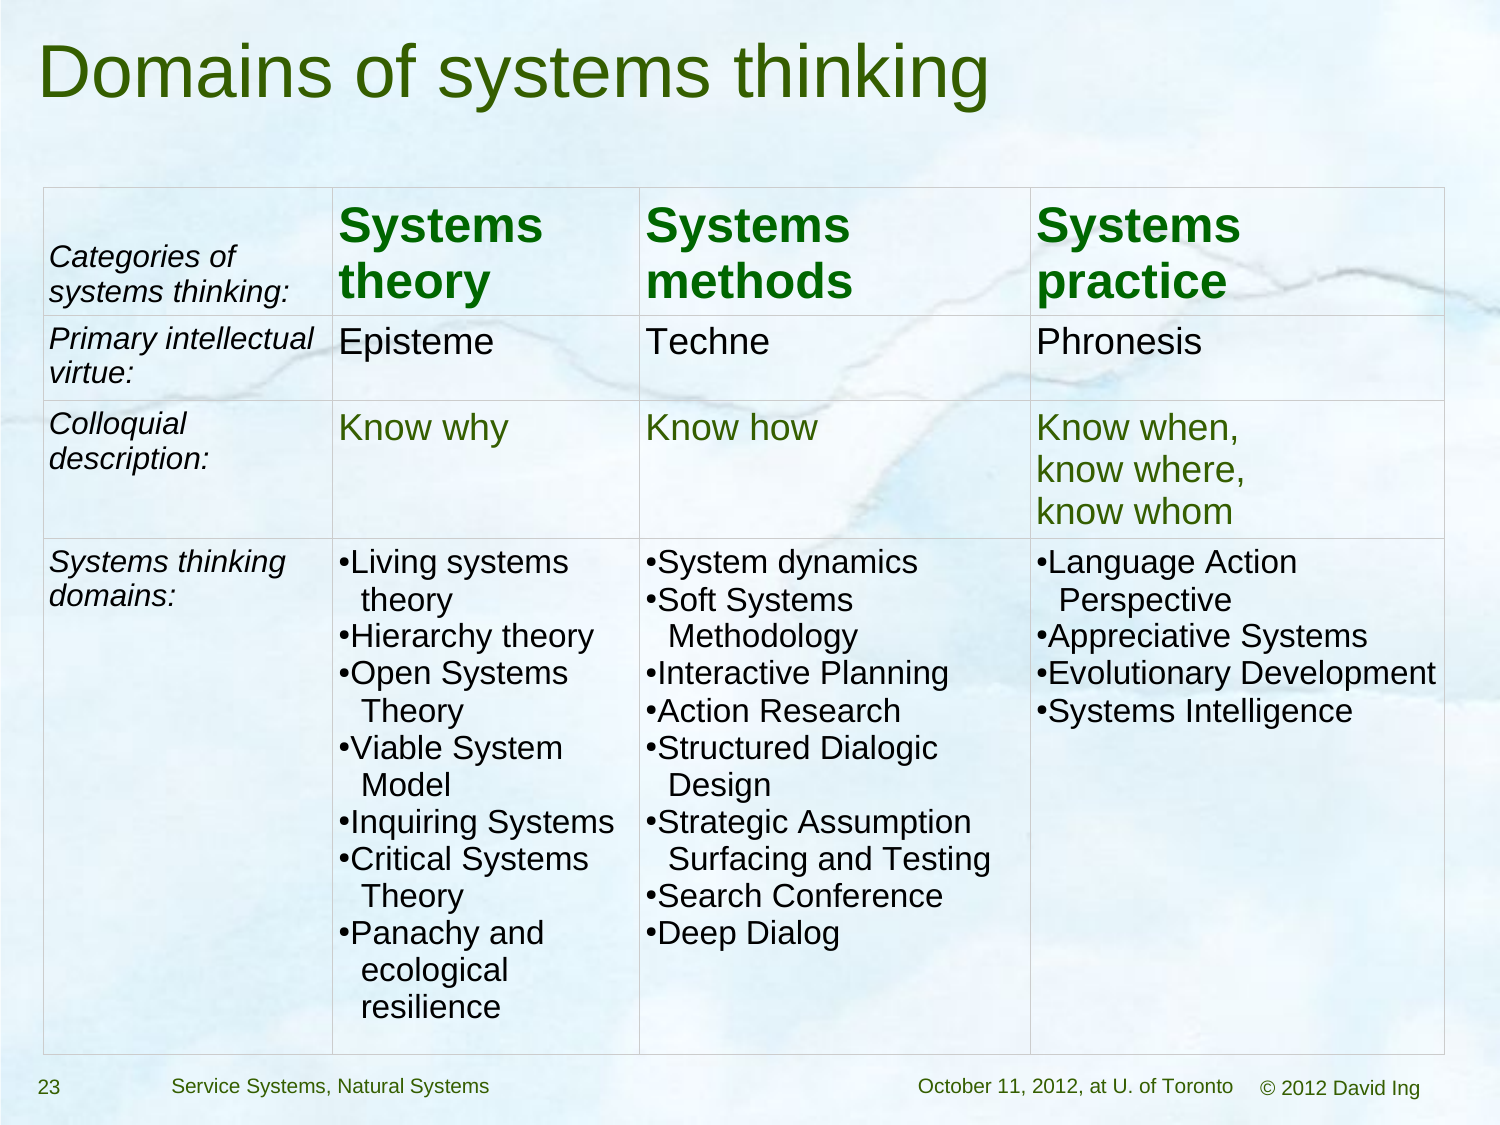

# Domains of systems thinking
| Categories of systems thinking: | Systems theory | Systems methods | Systems practice |
| --- | --- | --- | --- |
| Primary intellectual virtue: | Episteme | Techne | Phronesis |
| Colloquial description: | Know why | Know how | Know when, know where, know whom |
| Systems thinking domains: | Living systems theory Hierarchy theory Open Systems Theory Viable System Model Inquiring Systems Critical Systems Theory Panachy and ecological resilience | System dynamics Soft Systems Methodology Interactive Planning Action Research Structured Dialogic Design Strategic Assumption Surfacing and Testing Search Conference Deep Dialog | Language Action Perspective Appreciative Systems Evolutionary Development Systems Intelligence |
Service Systems, Natural Systems
October 11, 2012, at U. of Toronto
23